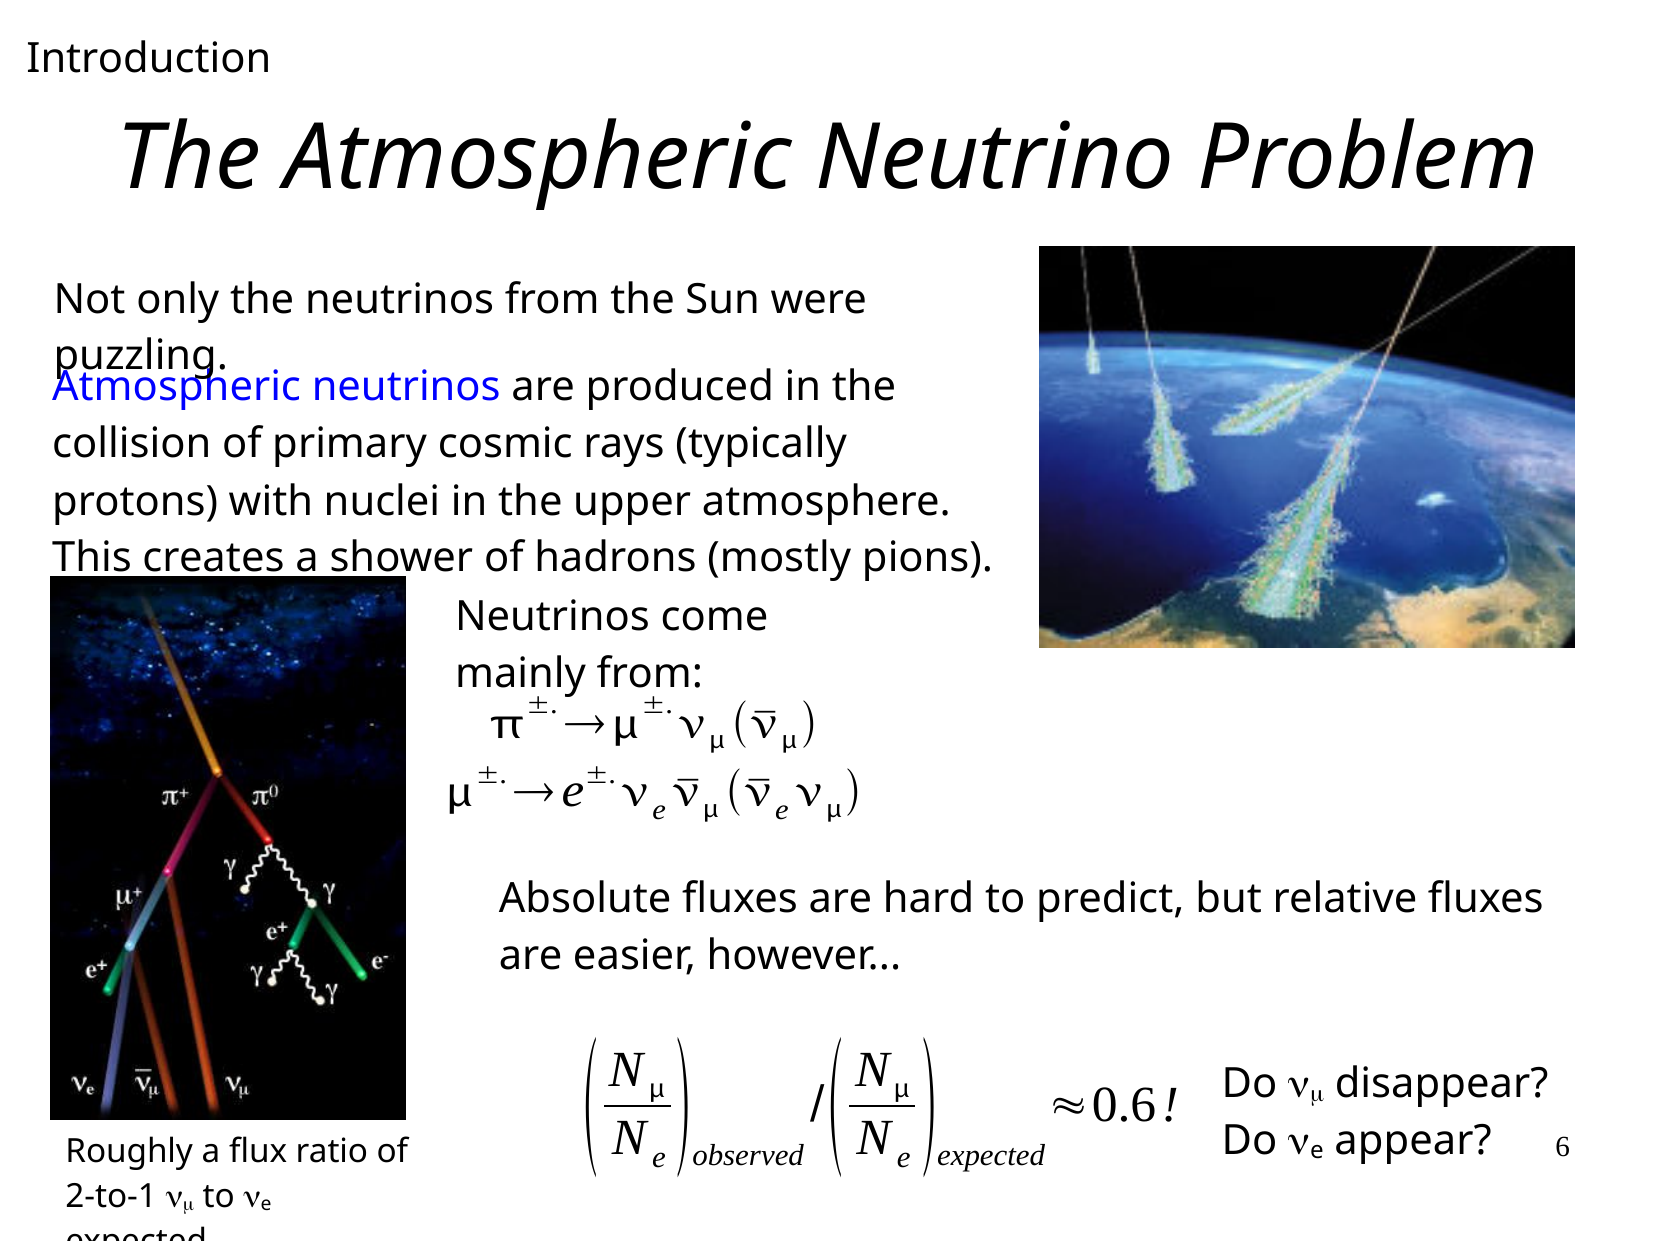

Introduction
# The Atmospheric Neutrino Problem
Not only the neutrinos from the Sun were puzzling.
Atmospheric neutrinos are produced in the collision of primary cosmic rays (typically protons) with nuclei in the upper atmosphere. This creates a shower of hadrons (mostly pions).
Neutrinos come mainly from:
Absolute fluxes are hard to predict, but relative fluxes are easier, however...
Do nm disappear?
Do ne appear?
Roughly a flux ratio of
2-to-1 nm to ne expected
6